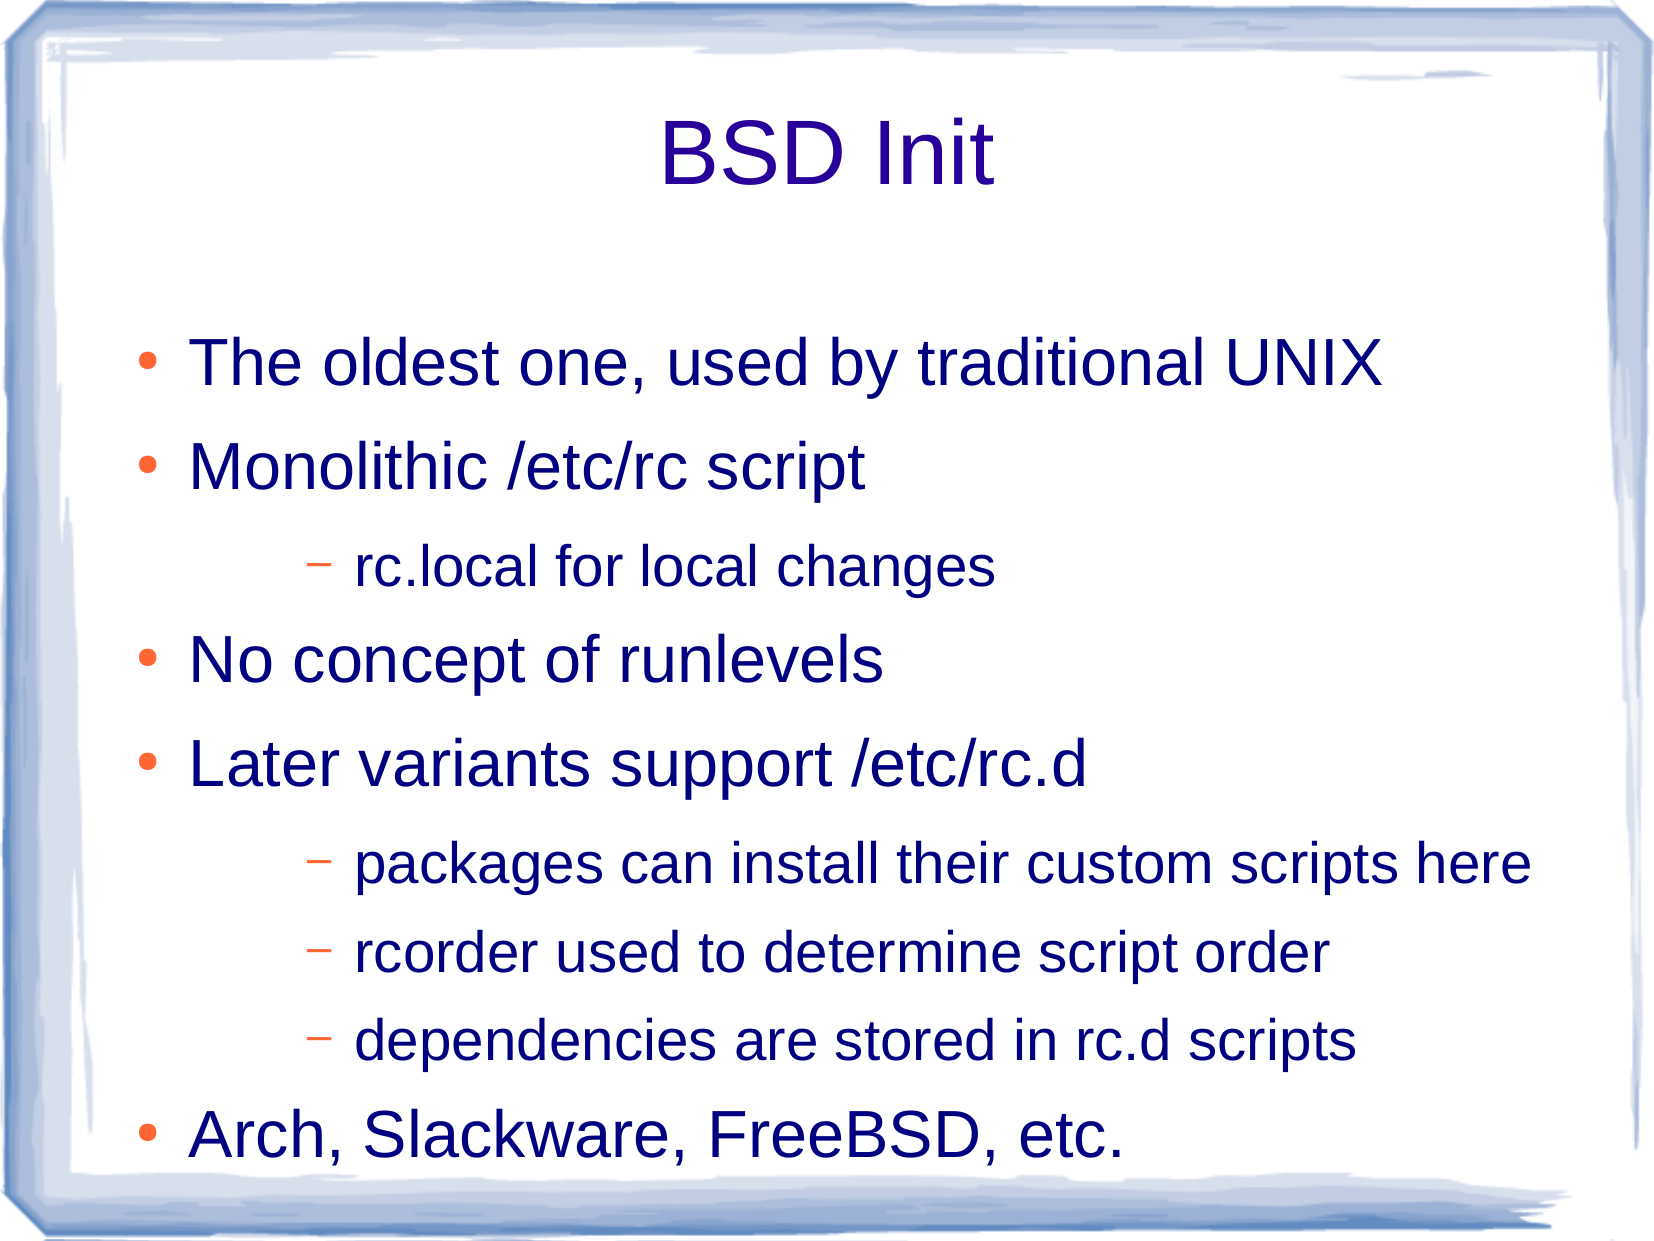

# BSD Init
The oldest one, used by traditional UNIX
Monolithic /etc/rc script
rc.local for local changes
No concept of runlevels
Later variants support /etc/rc.d
packages can install their custom scripts here
rcorder used to determine script order
dependencies are stored in rc.d scripts
Arch, Slackware, FreeBSD, etc.